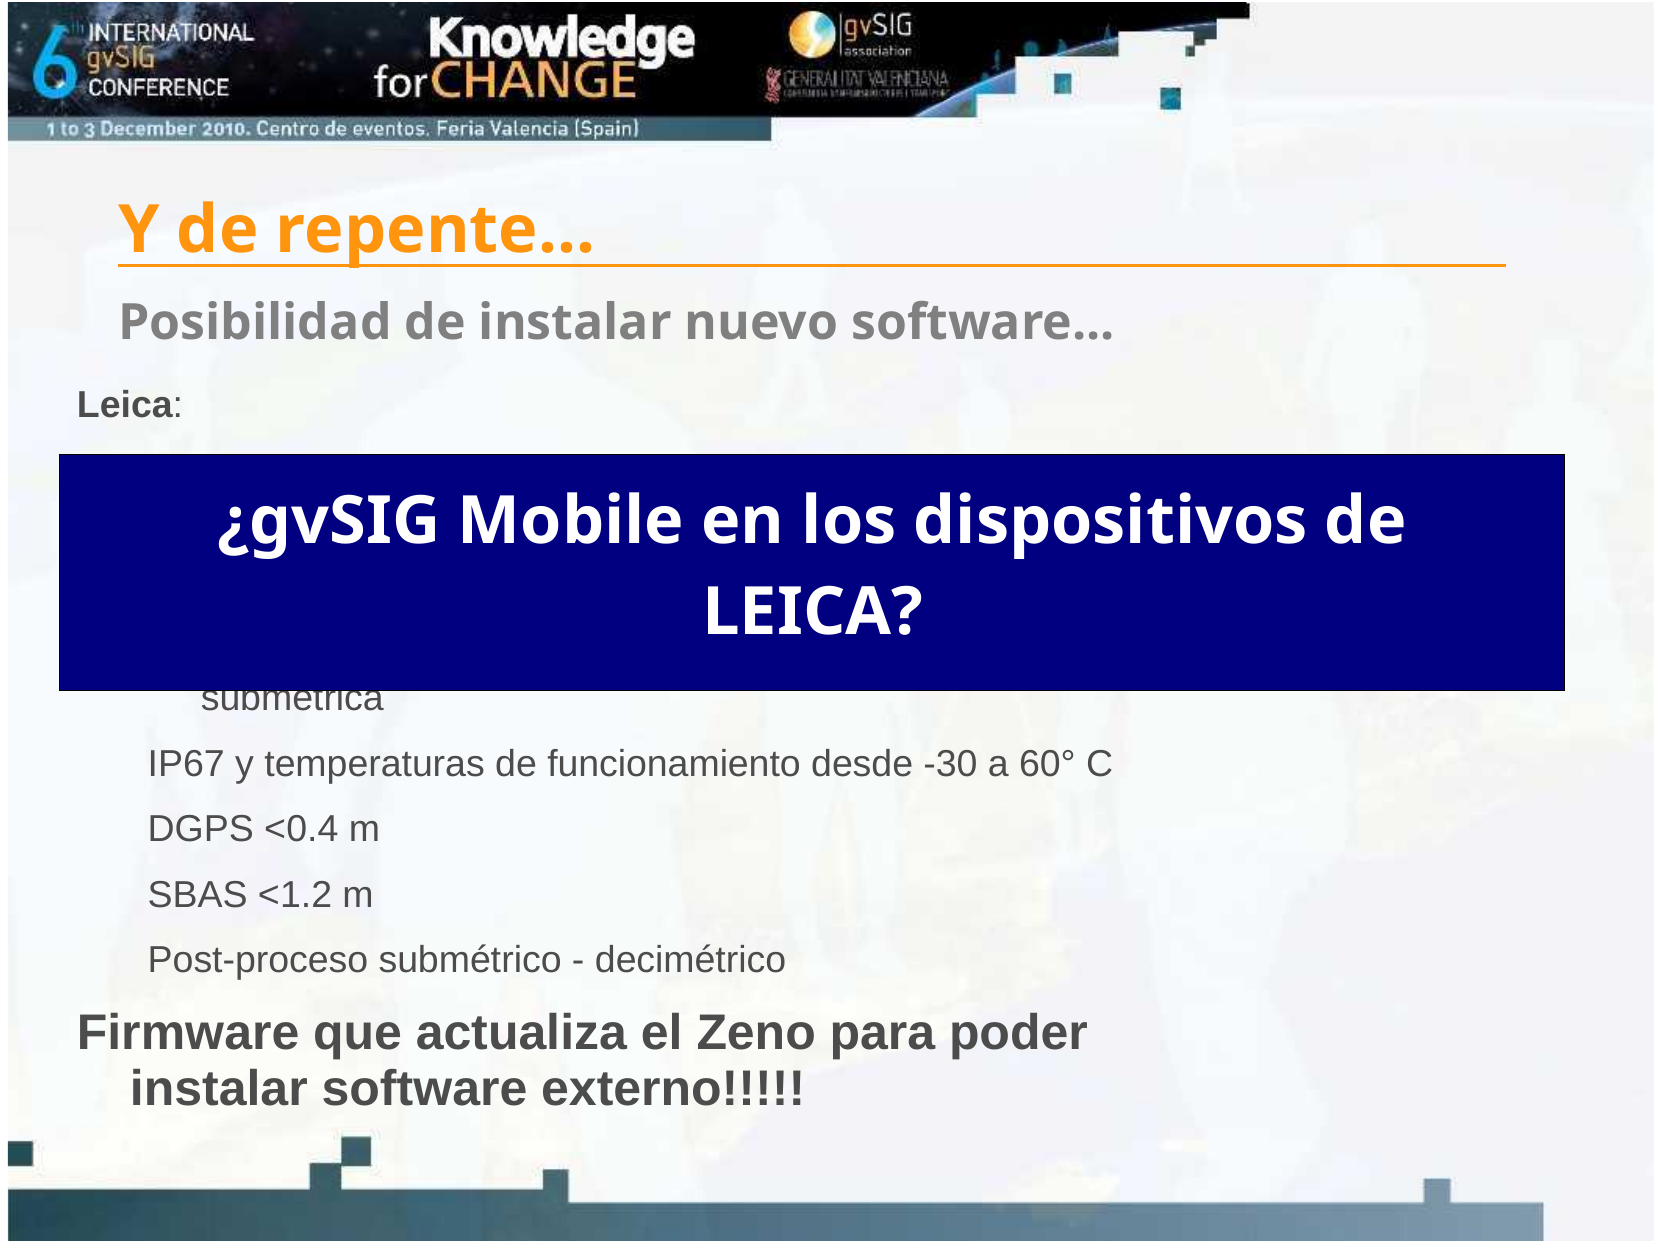

# Y de repente...
Posibilidad de instalar nuevo software...
Leica:
Serie Zeno:
Diseñados para una cartografía de alta precisión en tiempo real y post-proceso.
Dispositivos GNSS/GIS de alto rendimiento de precisión submétrica
IP67 y temperaturas de funcionamiento desde -30 a 60° C
DGPS <0.4 m
SBAS <1.2 m
Post-proceso submétrico - decimétrico
Firmware que actualiza el Zeno para poder instalar software externo!!!!!
¿gvSIG Mobile en los dispositivos de LEICA?